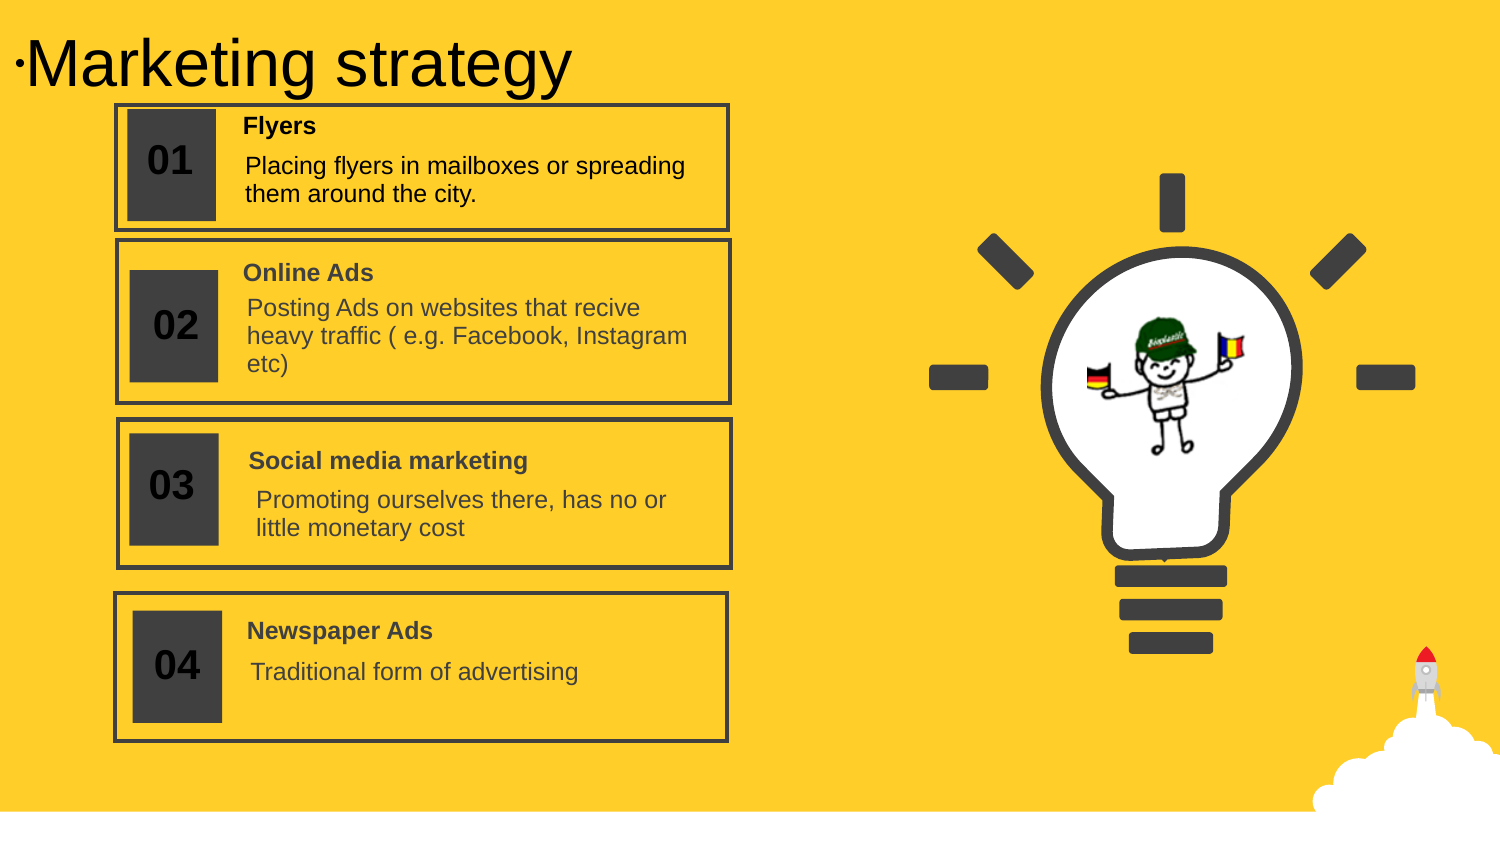

# Marketing strategy
Flyers
01
Placing flyers in mailboxes or spreading them around the city.
Online Ads
Posting Ads on websites that recive heavy traffic ( e.g. Facebook, Instagram etc)
02
Social media marketing
Promoting ourselves there, has no or little monetary cost
03
Newspaper Ads
Traditional form of advertising
04